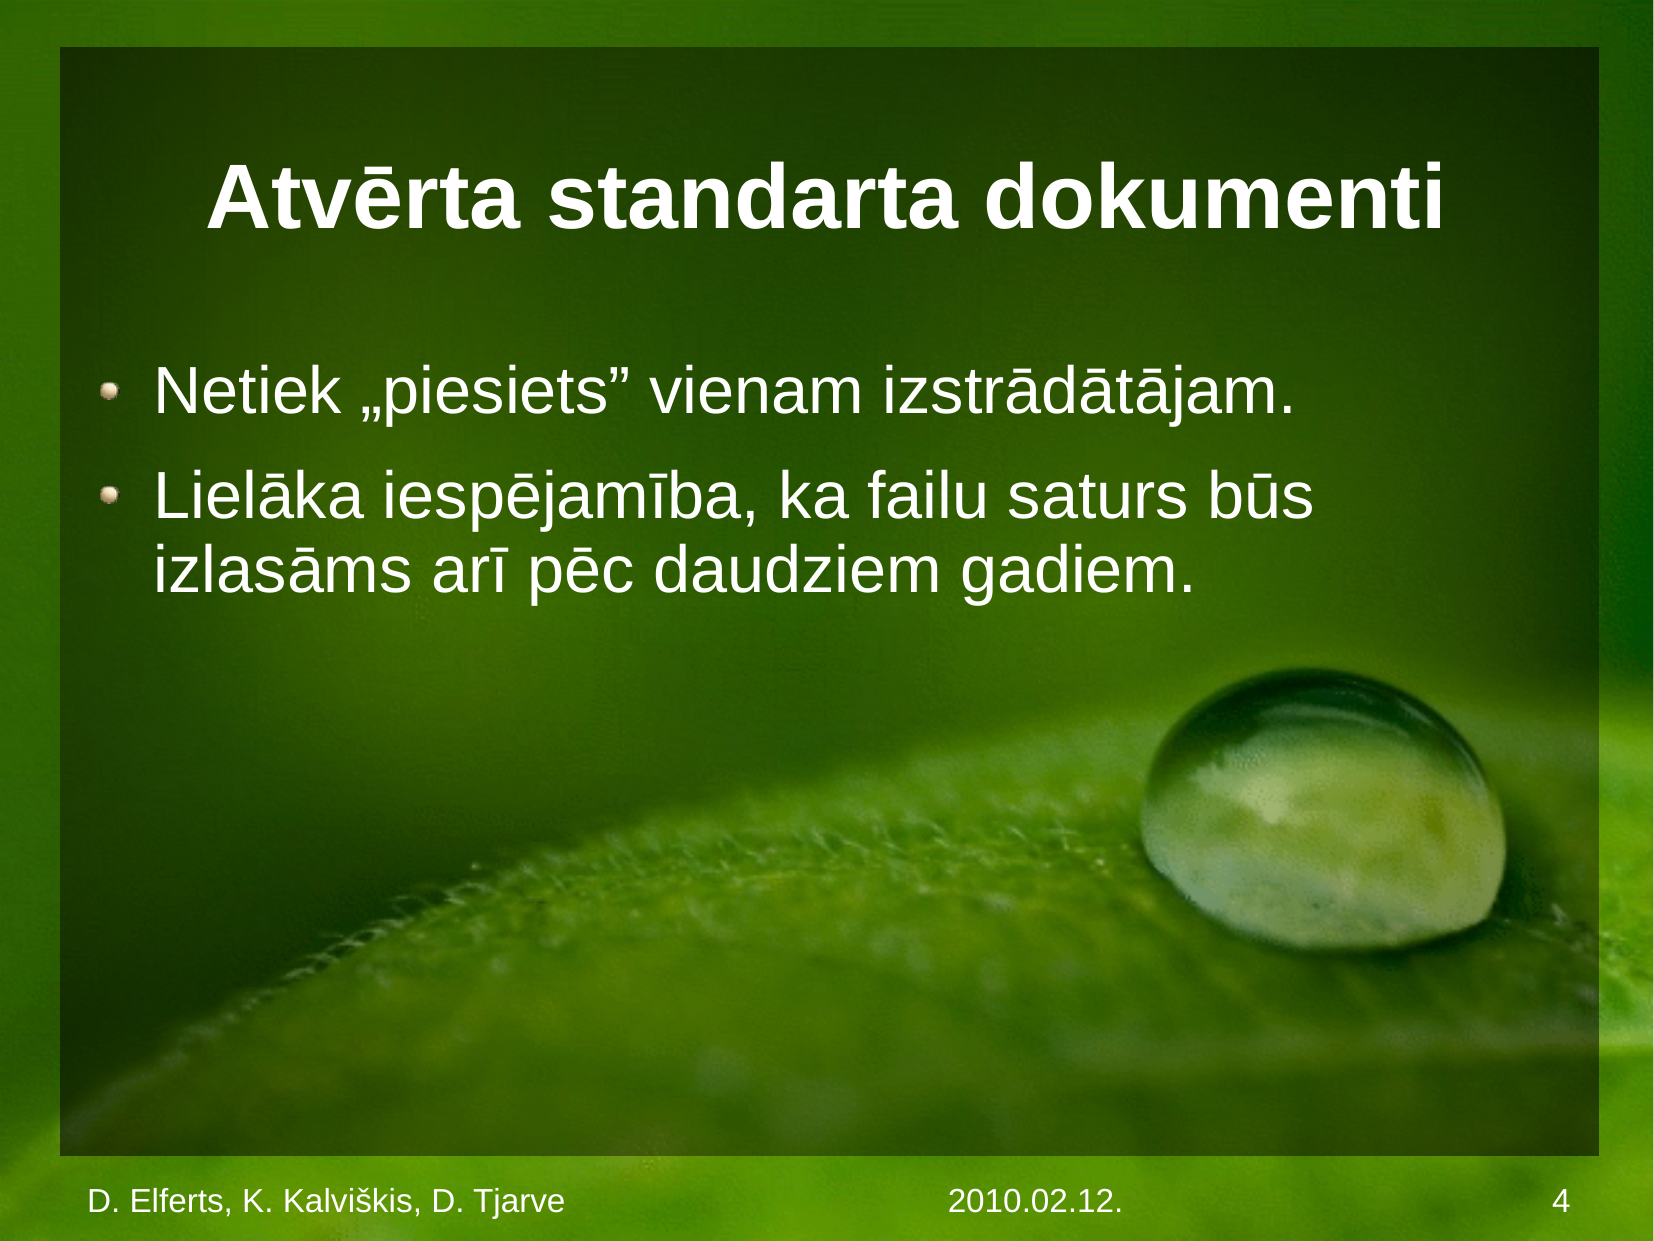

# Atvērta standarta dokumenti
Netiek „piesiets” vienam izstrādātājam.
Lielāka iespējamība, ka failu saturs būs izlasāms arī pēc daudziem gadiem.
D. Elferts, K. Kalviškis, D. Tjarve
2010.02.12.
4